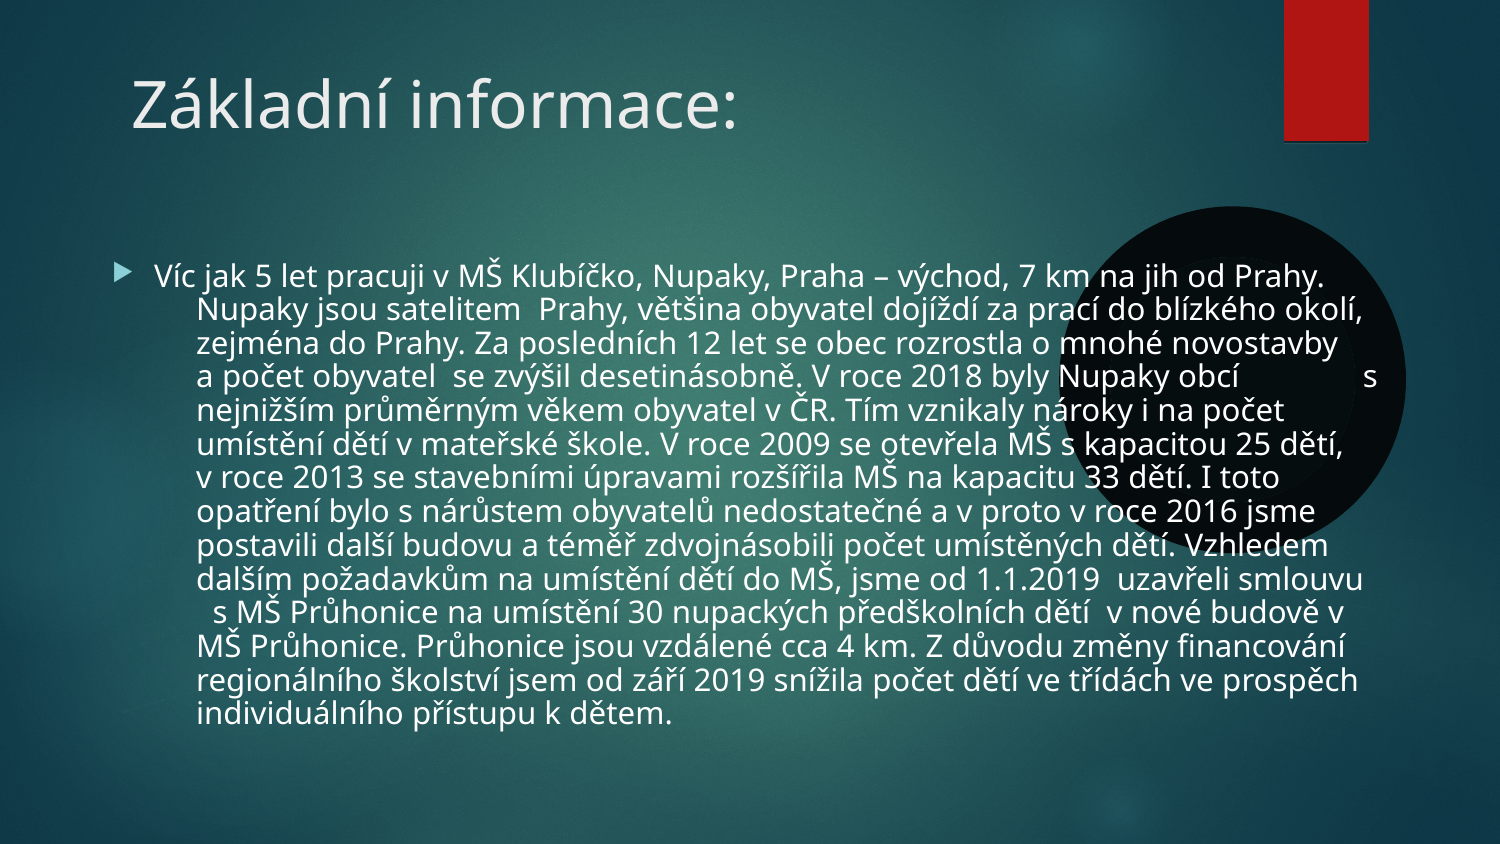

# Základní informace:
Víc jak 5 let pracuji v MŠ Klubíčko, Nupaky, Praha – východ, 7 km na jih od Prahy. Nupaky jsou satelitem Prahy, většina obyvatel dojíždí za prací do blízkého okolí, zejména do Prahy. Za posledních 12 let se obec rozrostla o mnohé novostavby a počet obyvatel se zvýšil desetinásobně. V roce 2018 byly Nupaky obcí s nejnižším průměrným věkem obyvatel v ČR. Tím vznikaly nároky i na počet umístění dětí v mateřské škole. V roce 2009 se otevřela MŠ s kapacitou 25 dětí, v roce 2013 se stavebními úpravami rozšířila MŠ na kapacitu 33 dětí. I toto opatření bylo s nárůstem obyvatelů nedostatečné a v proto v roce 2016 jsme postavili další budovu a téměř zdvojnásobili počet umístěných dětí. Vzhledem dalším požadavkům na umístění dětí do MŠ, jsme od 1.1.2019 uzavřeli smlouvu s MŠ Průhonice na umístění 30 nupackých předškolních dětí v nové budově v MŠ Průhonice. Průhonice jsou vzdálené cca 4 km. Z důvodu změny financování regionálního školství jsem od září 2019 snížila počet dětí ve třídách ve prospěch individuálního přístupu k dětem.